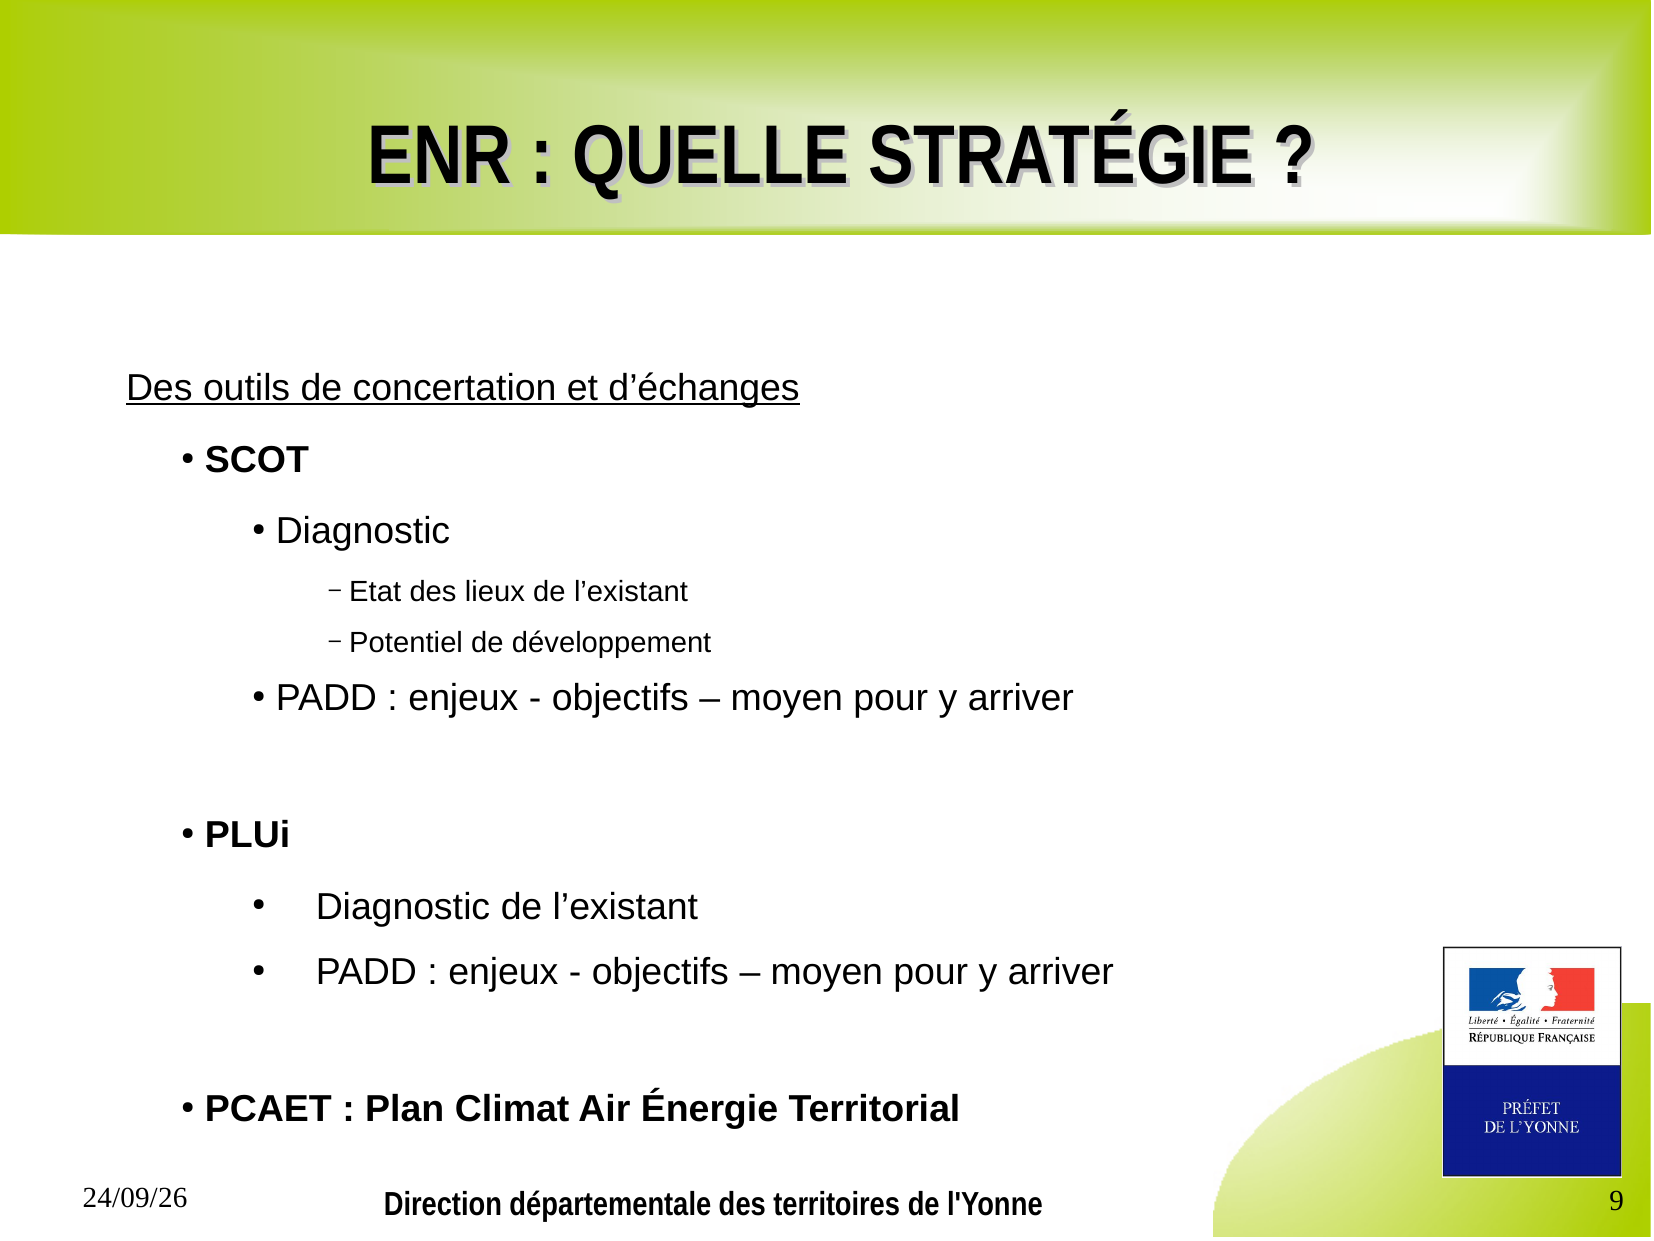

# ENR : QUELLE STRATÉGIE ?
Des outils de concertation et d’échanges
 SCOT
 Diagnostic
 Etat des lieux de l’existant
 Potentiel de développement
 PADD : enjeux - objectifs – moyen pour y arriver
 PLUi
 Diagnostic de l’existant
 PADD : enjeux - objectifs – moyen pour y arriver
 PCAET : Plan Climat Air Énergie Territorial
Direction départementale des territoires de l'Yonne
9